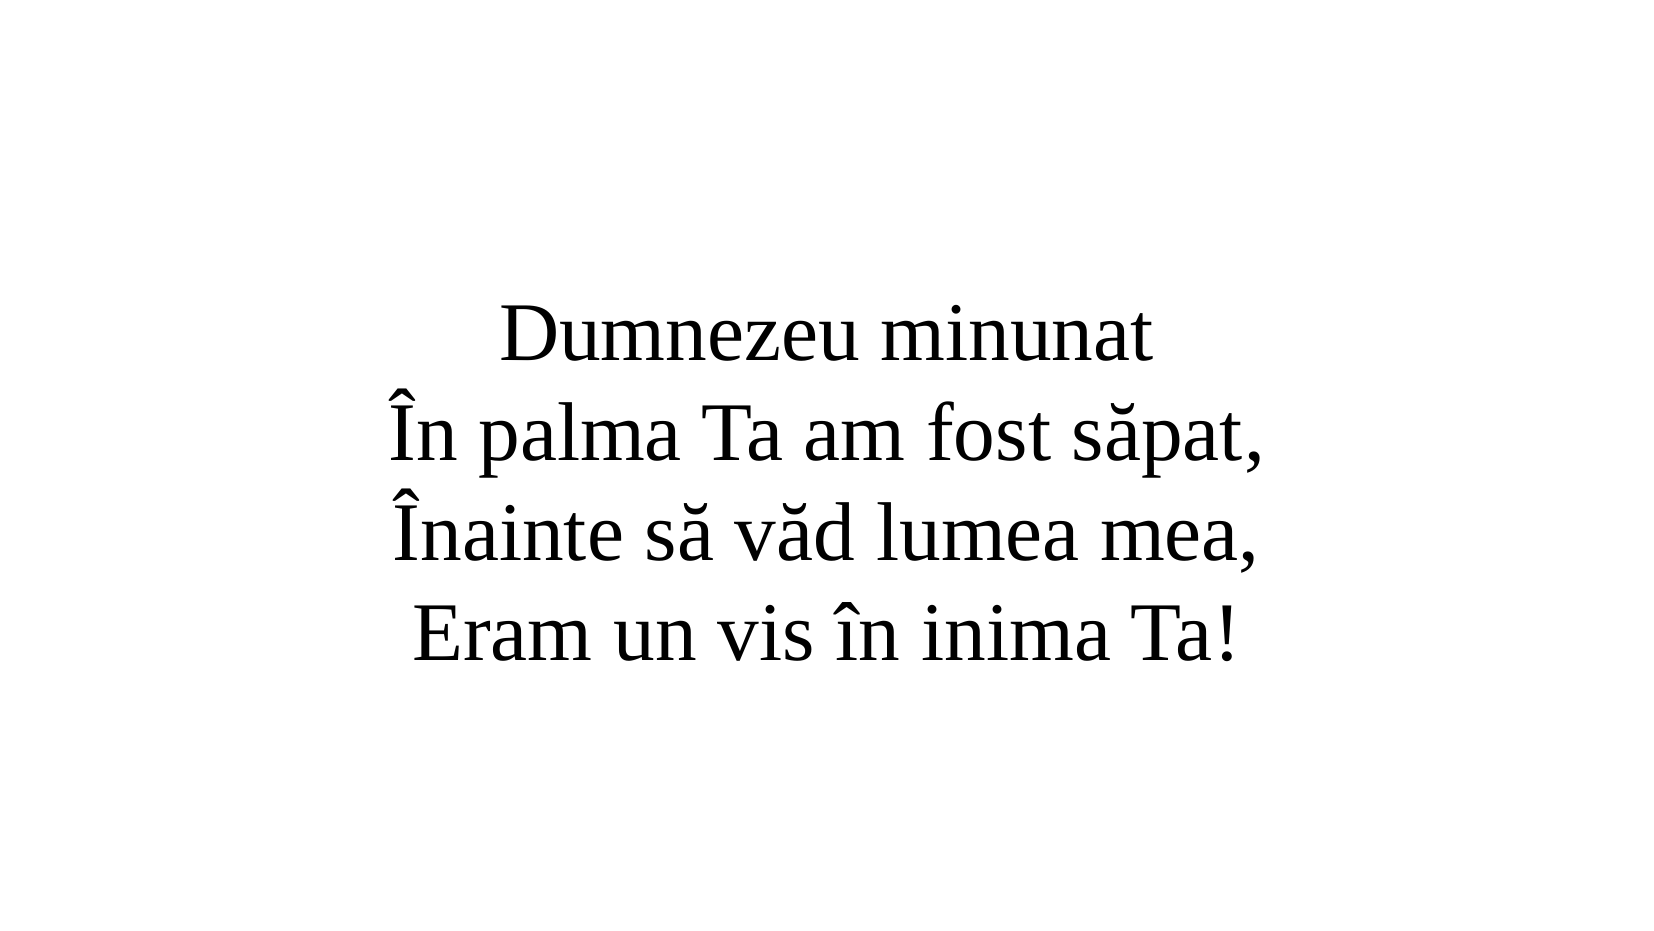

# Dumnezeu minunat În palma Ta am fost săpat, Înainte să văd lumea mea, Eram un vis în inima Ta!